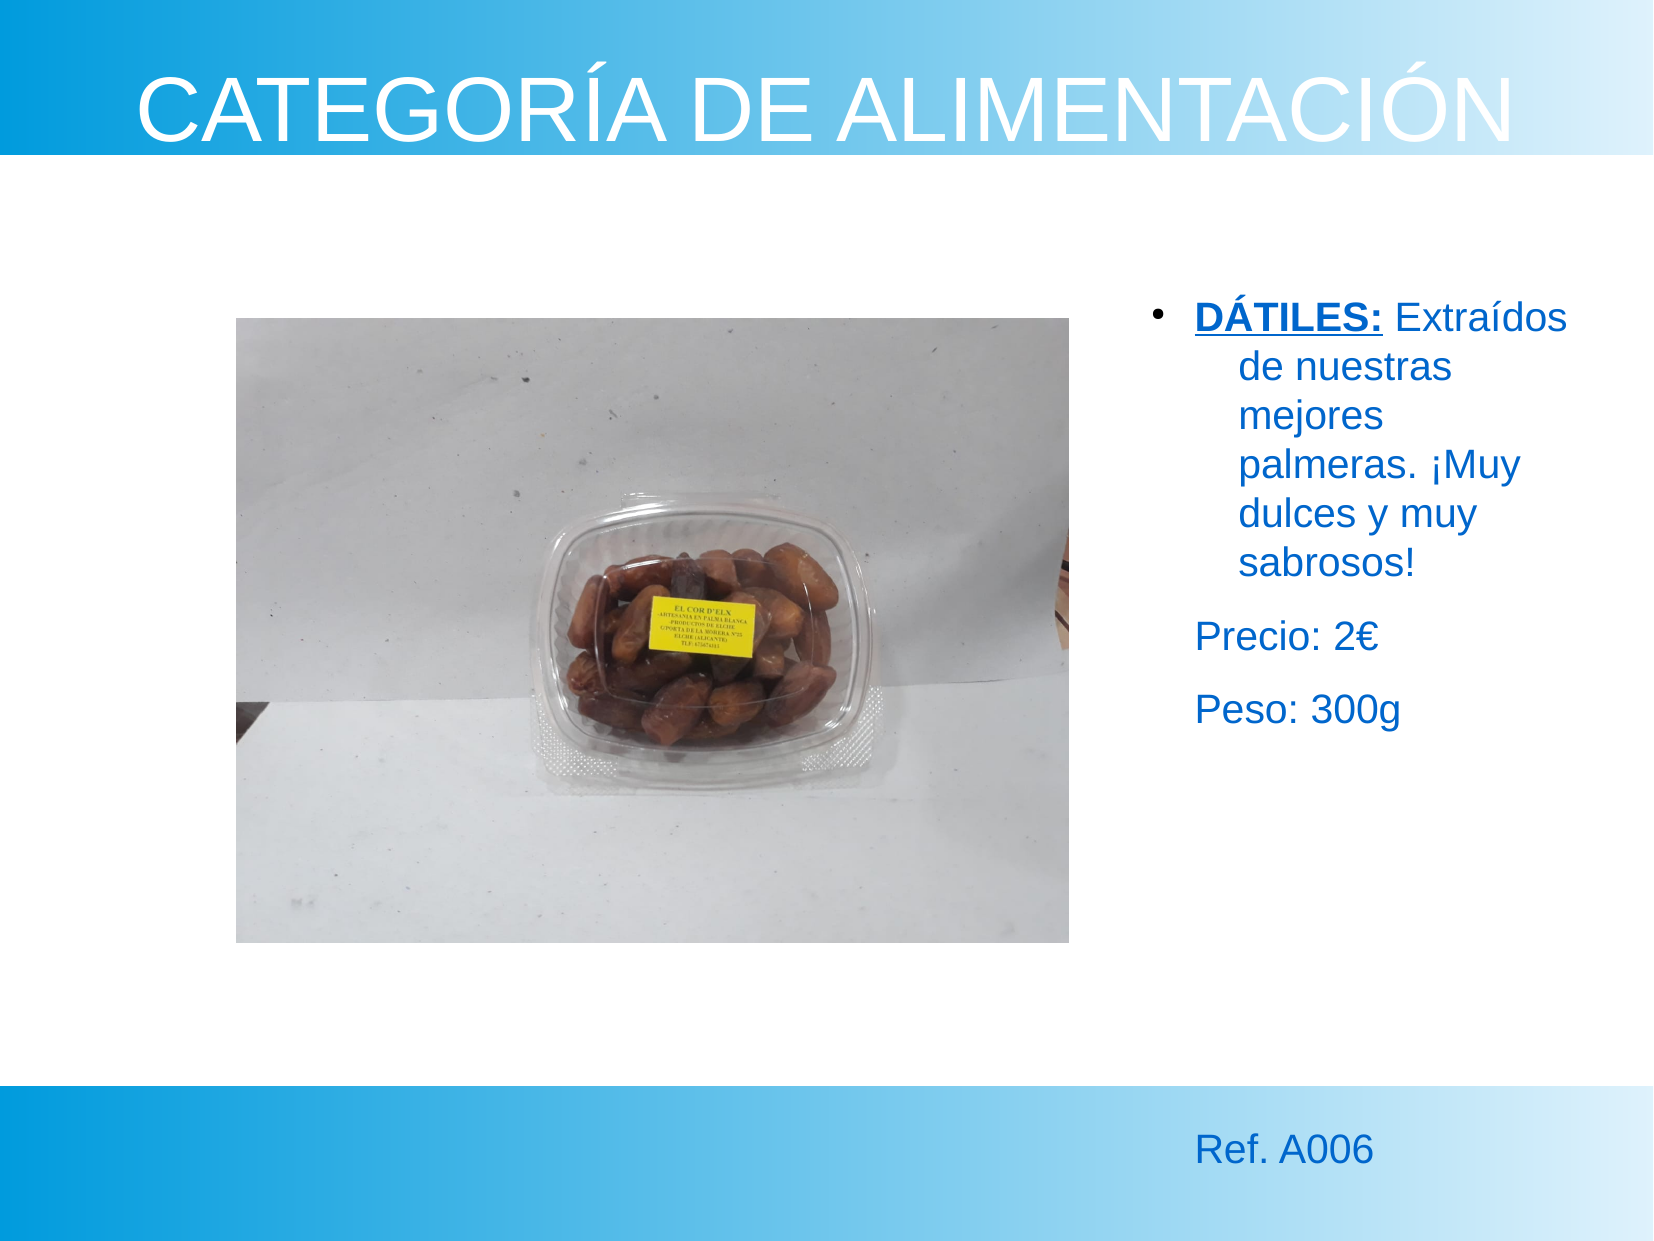

# CATEGORÍA DE ALIMENTACIÓN
DÁTILES: Extraídos de nuestras mejores palmeras. ¡Muy dulces y muy sabrosos!
Precio: 2€
Peso: 300g
Ref. A006